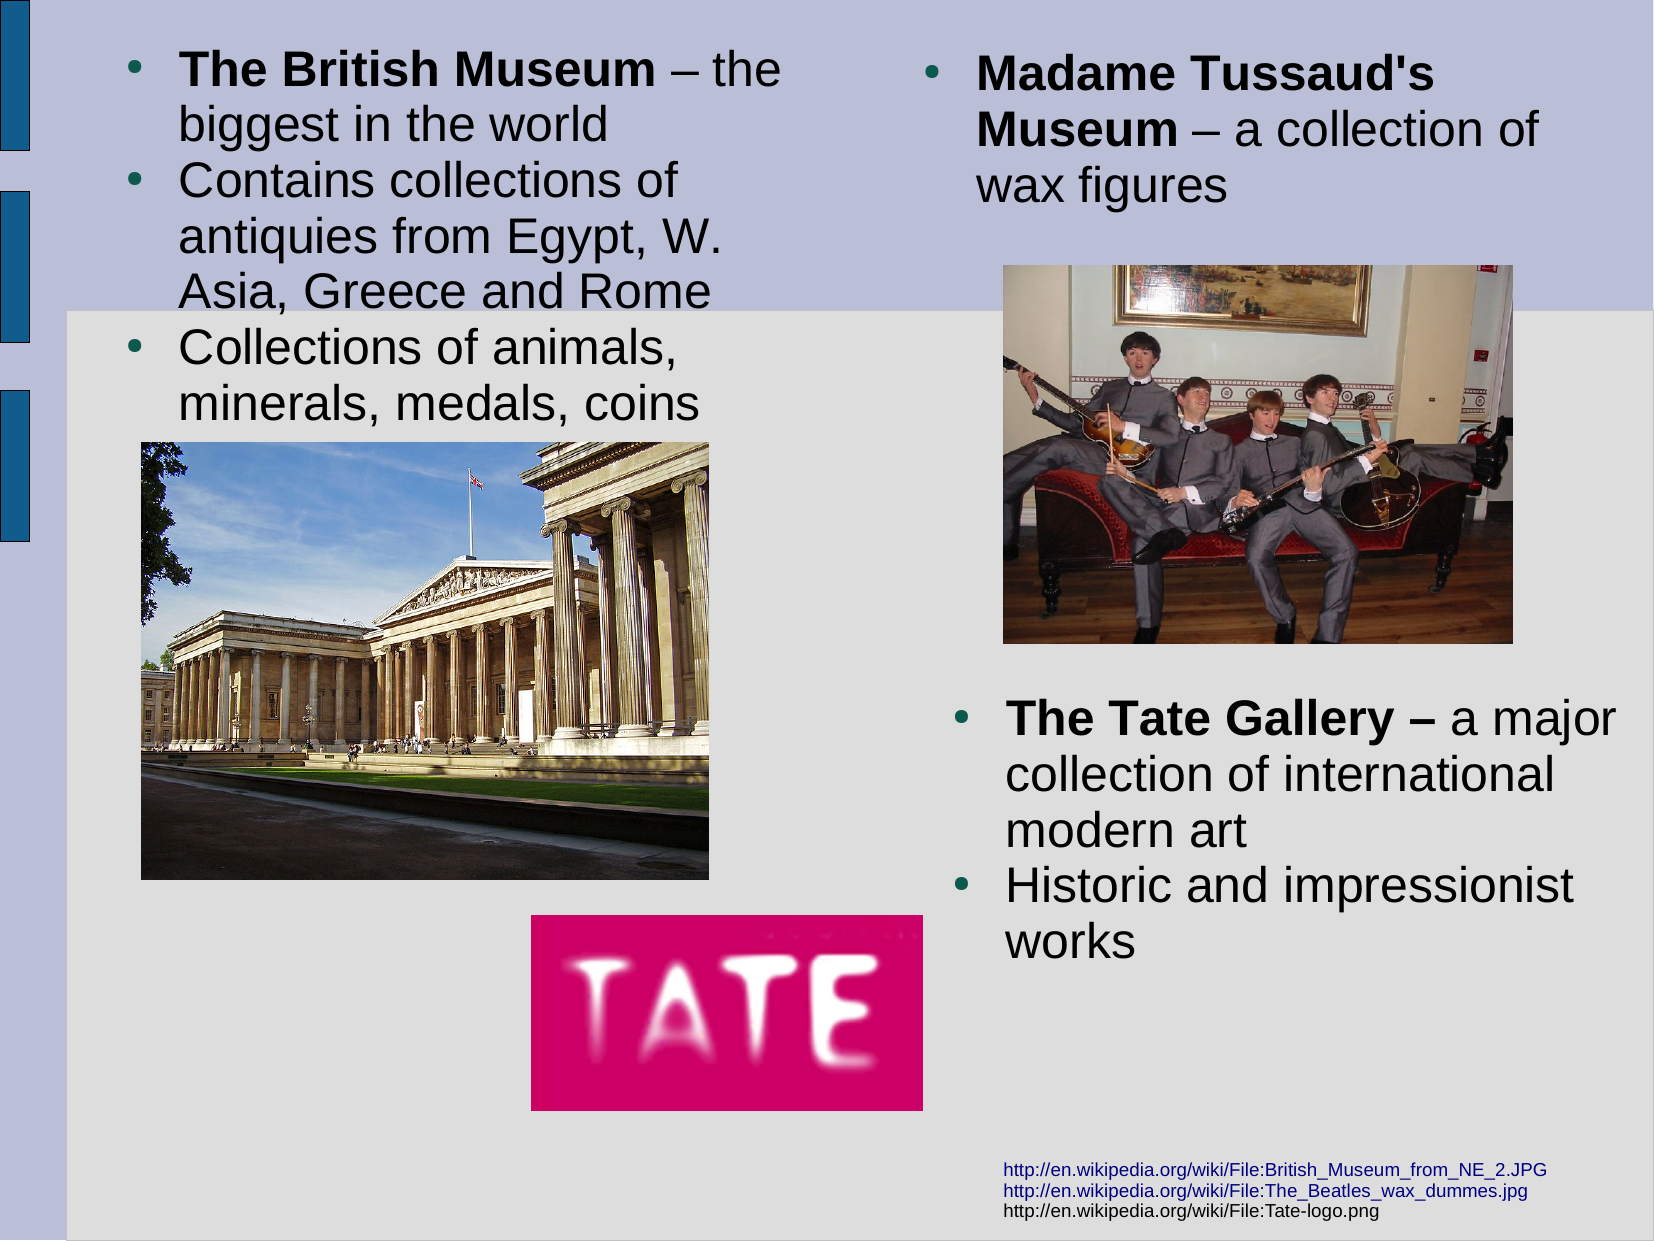

# The British Museum – the biggest in the world
Contains collections of antiquies from Egypt, W. Asia, Greece and Rome
Collections of animals, minerals, medals, coins
Madame Tussaud's Museum – a collection of wax figures
The Tate Gallery – a major collection of international modern art
Historic and impressionist works
http://en.wikipedia.org/wiki/File:British_Museum_from_NE_2.JPG
http://en.wikipedia.org/wiki/File:The_Beatles_wax_dummes.jpg
http://en.wikipedia.org/wiki/File:Tate-logo.png